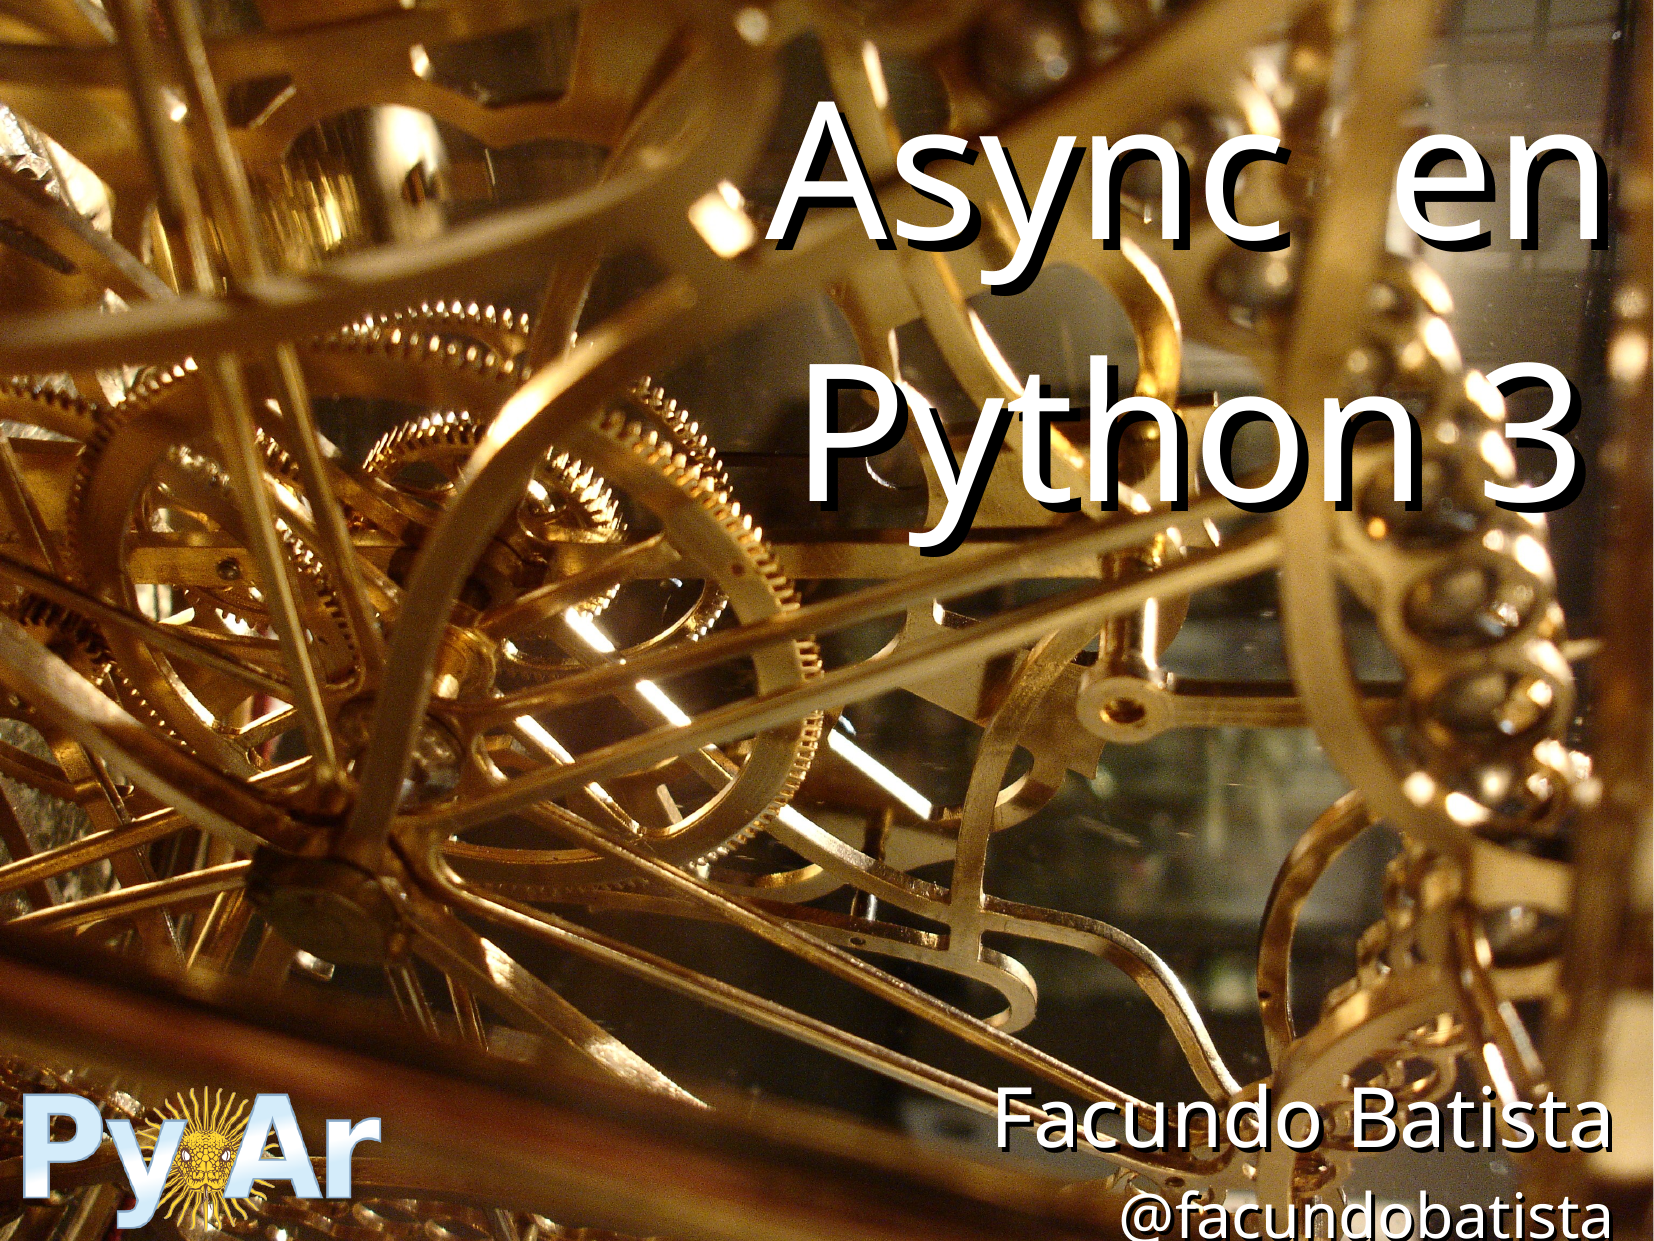

Async en Python 3
Facundo Batista
@facundobatista